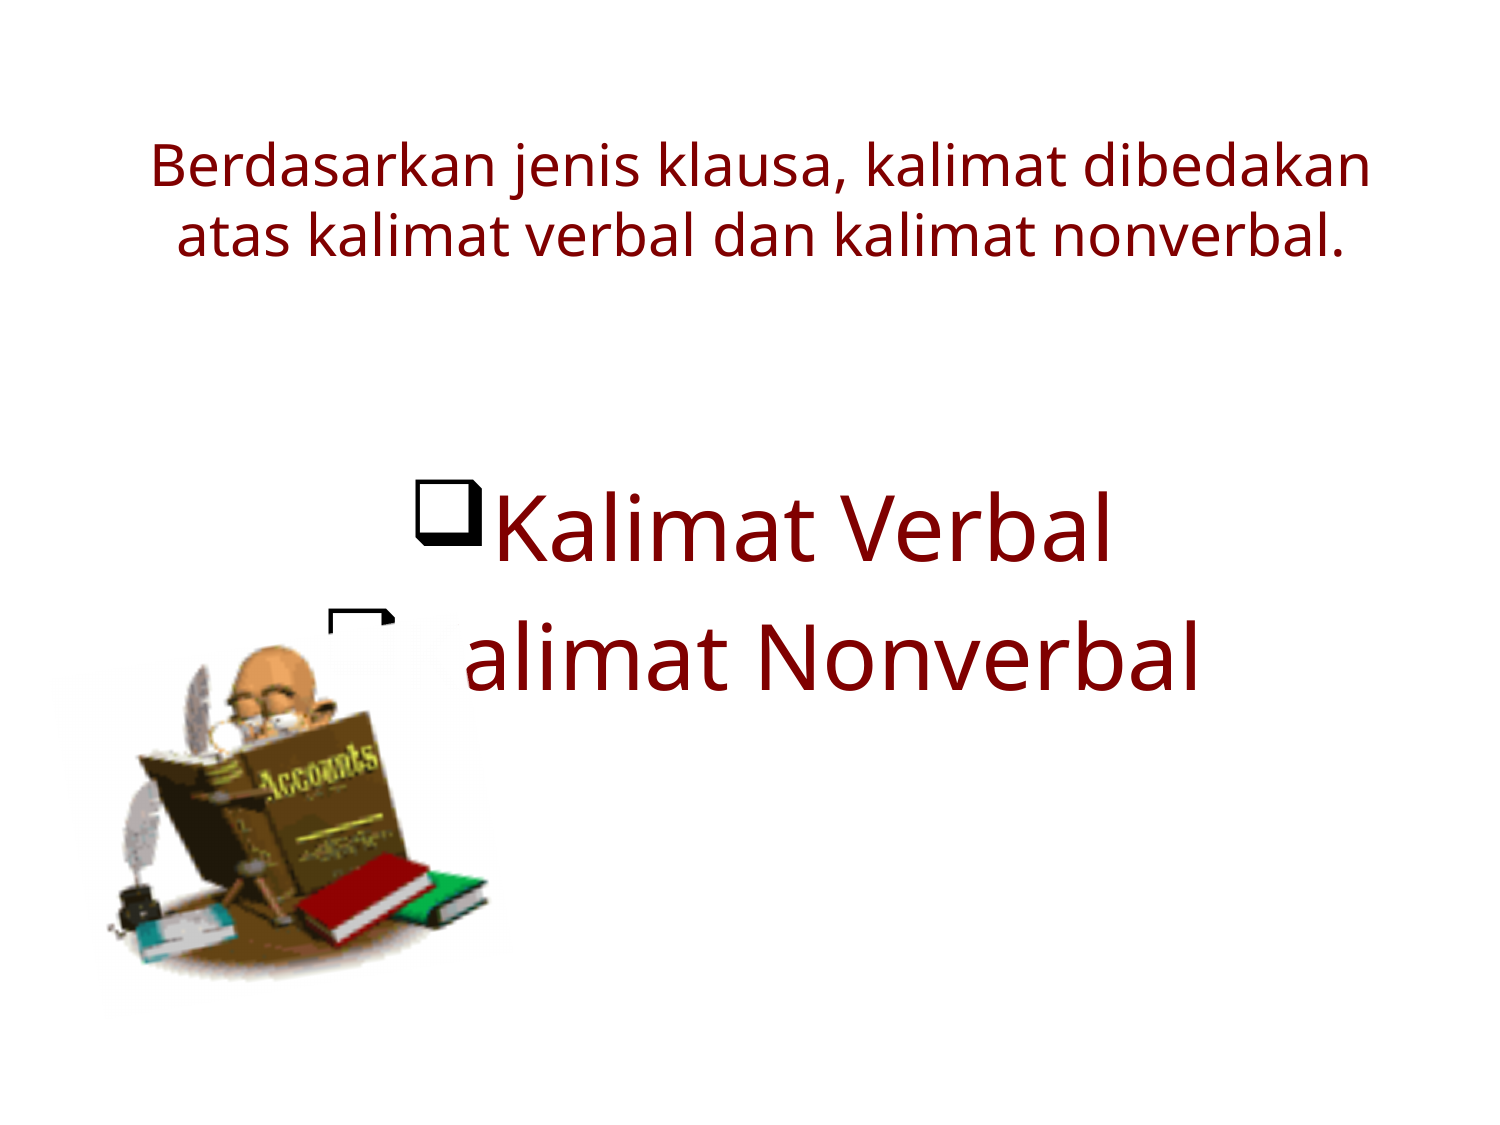

# Berdasarkan jenis klausa, kalimat dibedakan atas kalimat verbal dan kalimat nonverbal.
Kalimat Verbal
Kalimat Nonverbal